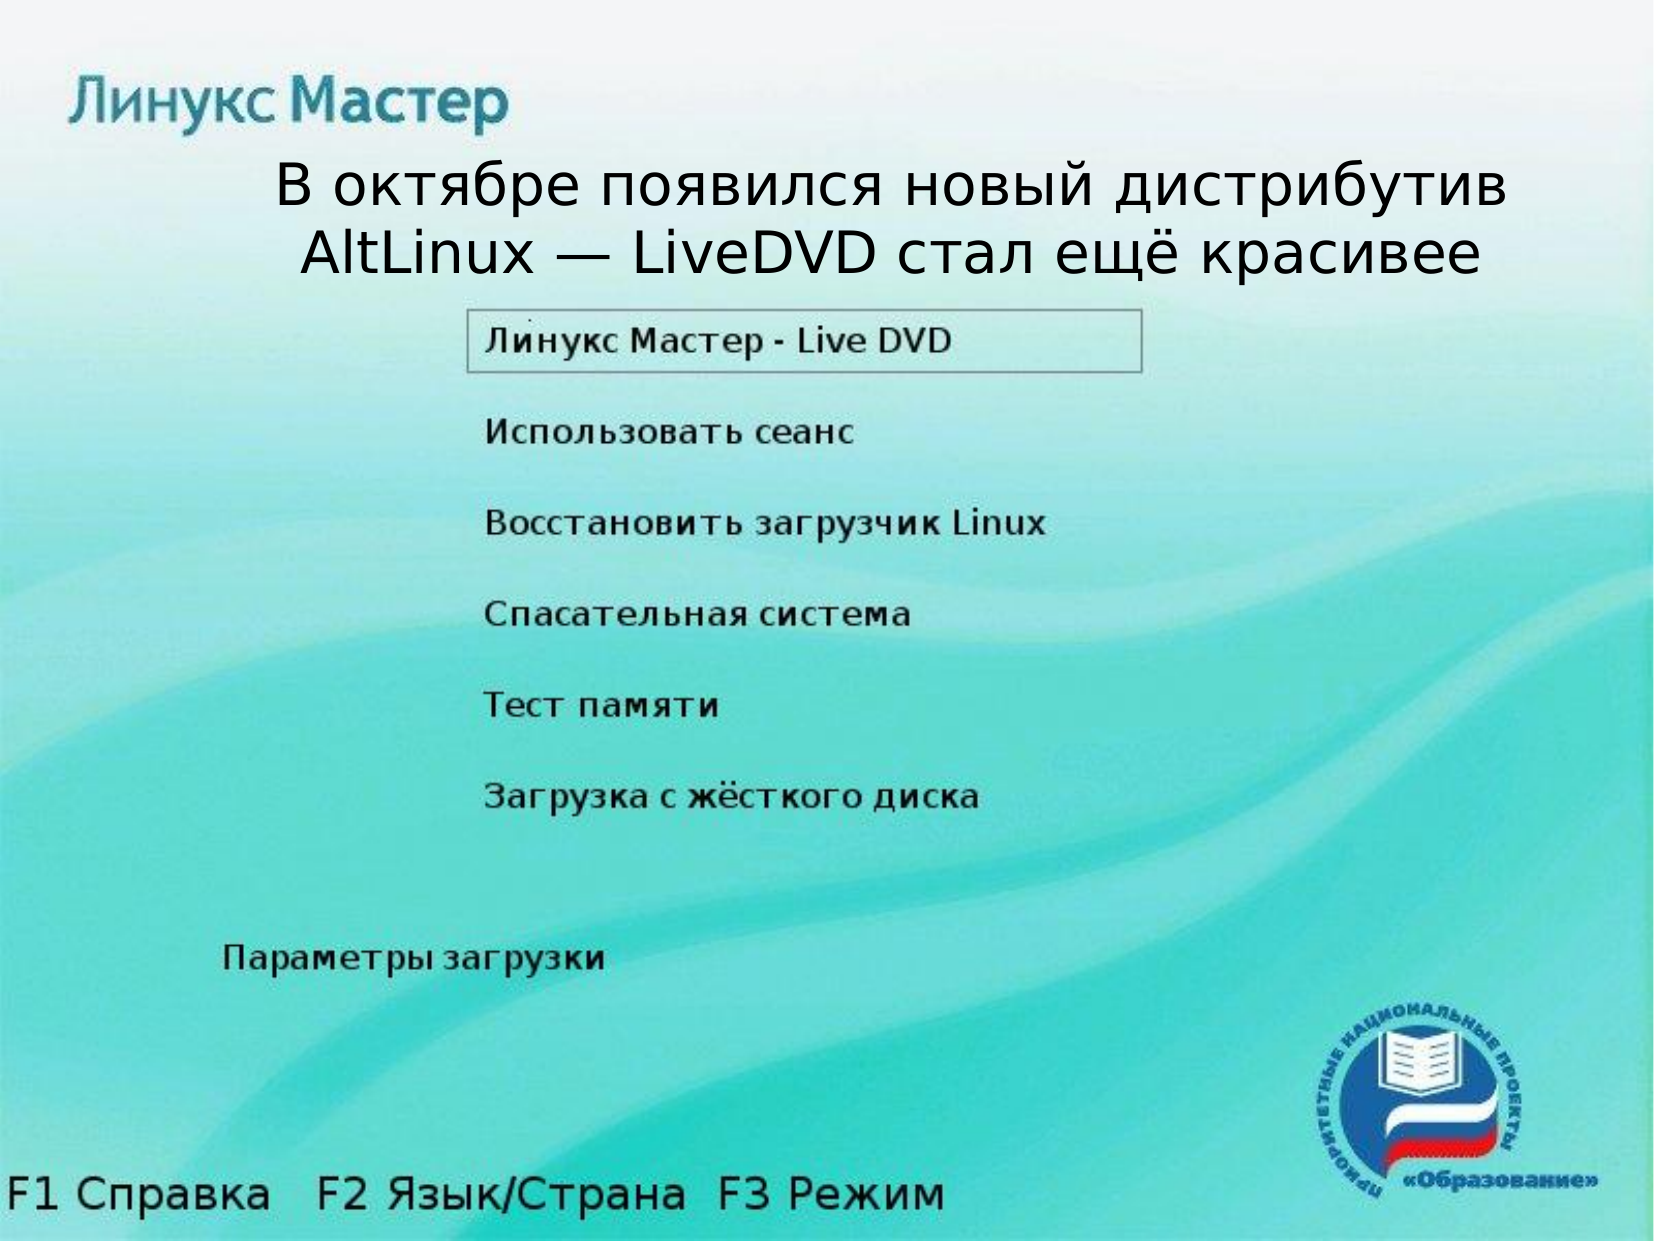

# В октябре появился новый дистрибутив AltLinux — LiveDVD стал ещё красивее